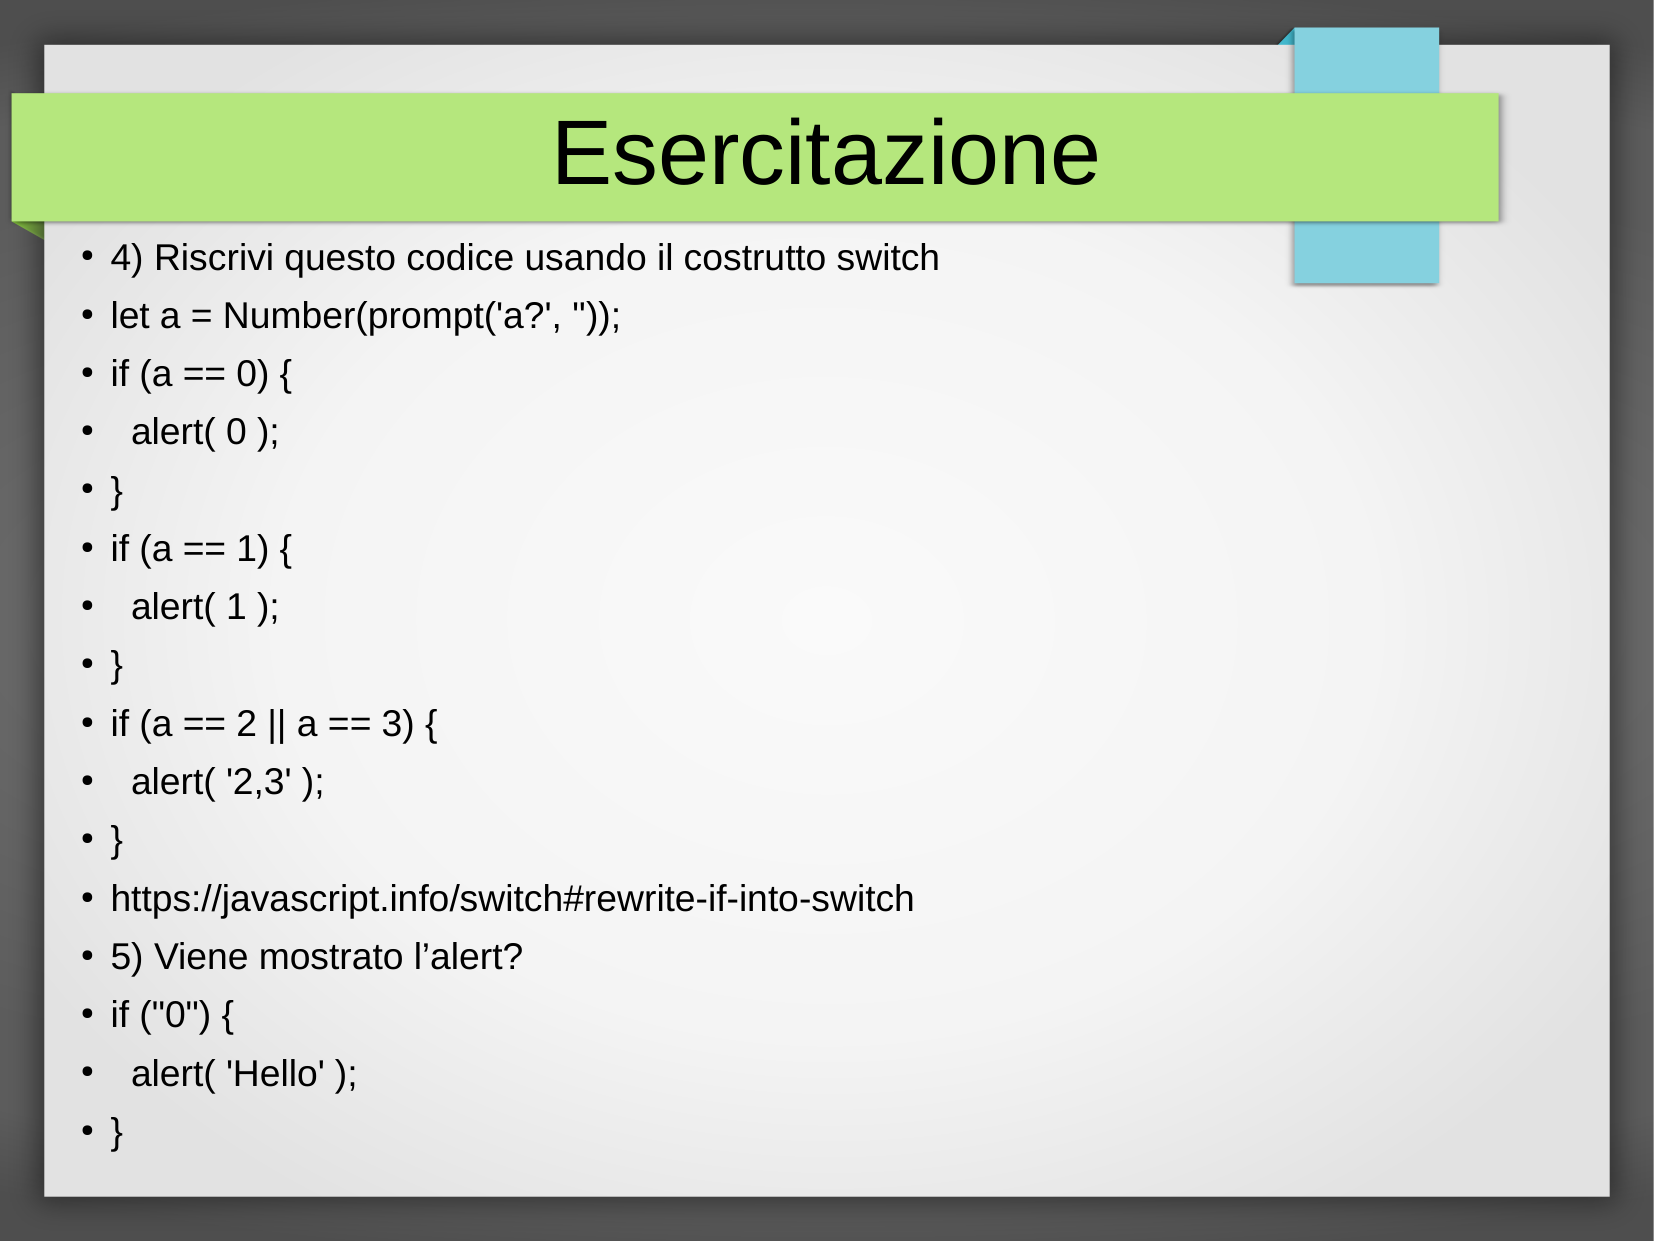

# Esercitazione
4) Riscrivi questo codice usando il costrutto switch
let a = Number(prompt('a?', ''));
if (a == 0) {
 alert( 0 );
}
if (a == 1) {
 alert( 1 );
}
if (a == 2 || a == 3) {
 alert( '2,3' );
}
https://javascript.info/switch#rewrite-if-into-switch
5) Viene mostrato l’alert?
if ("0") {
 alert( 'Hello' );
}